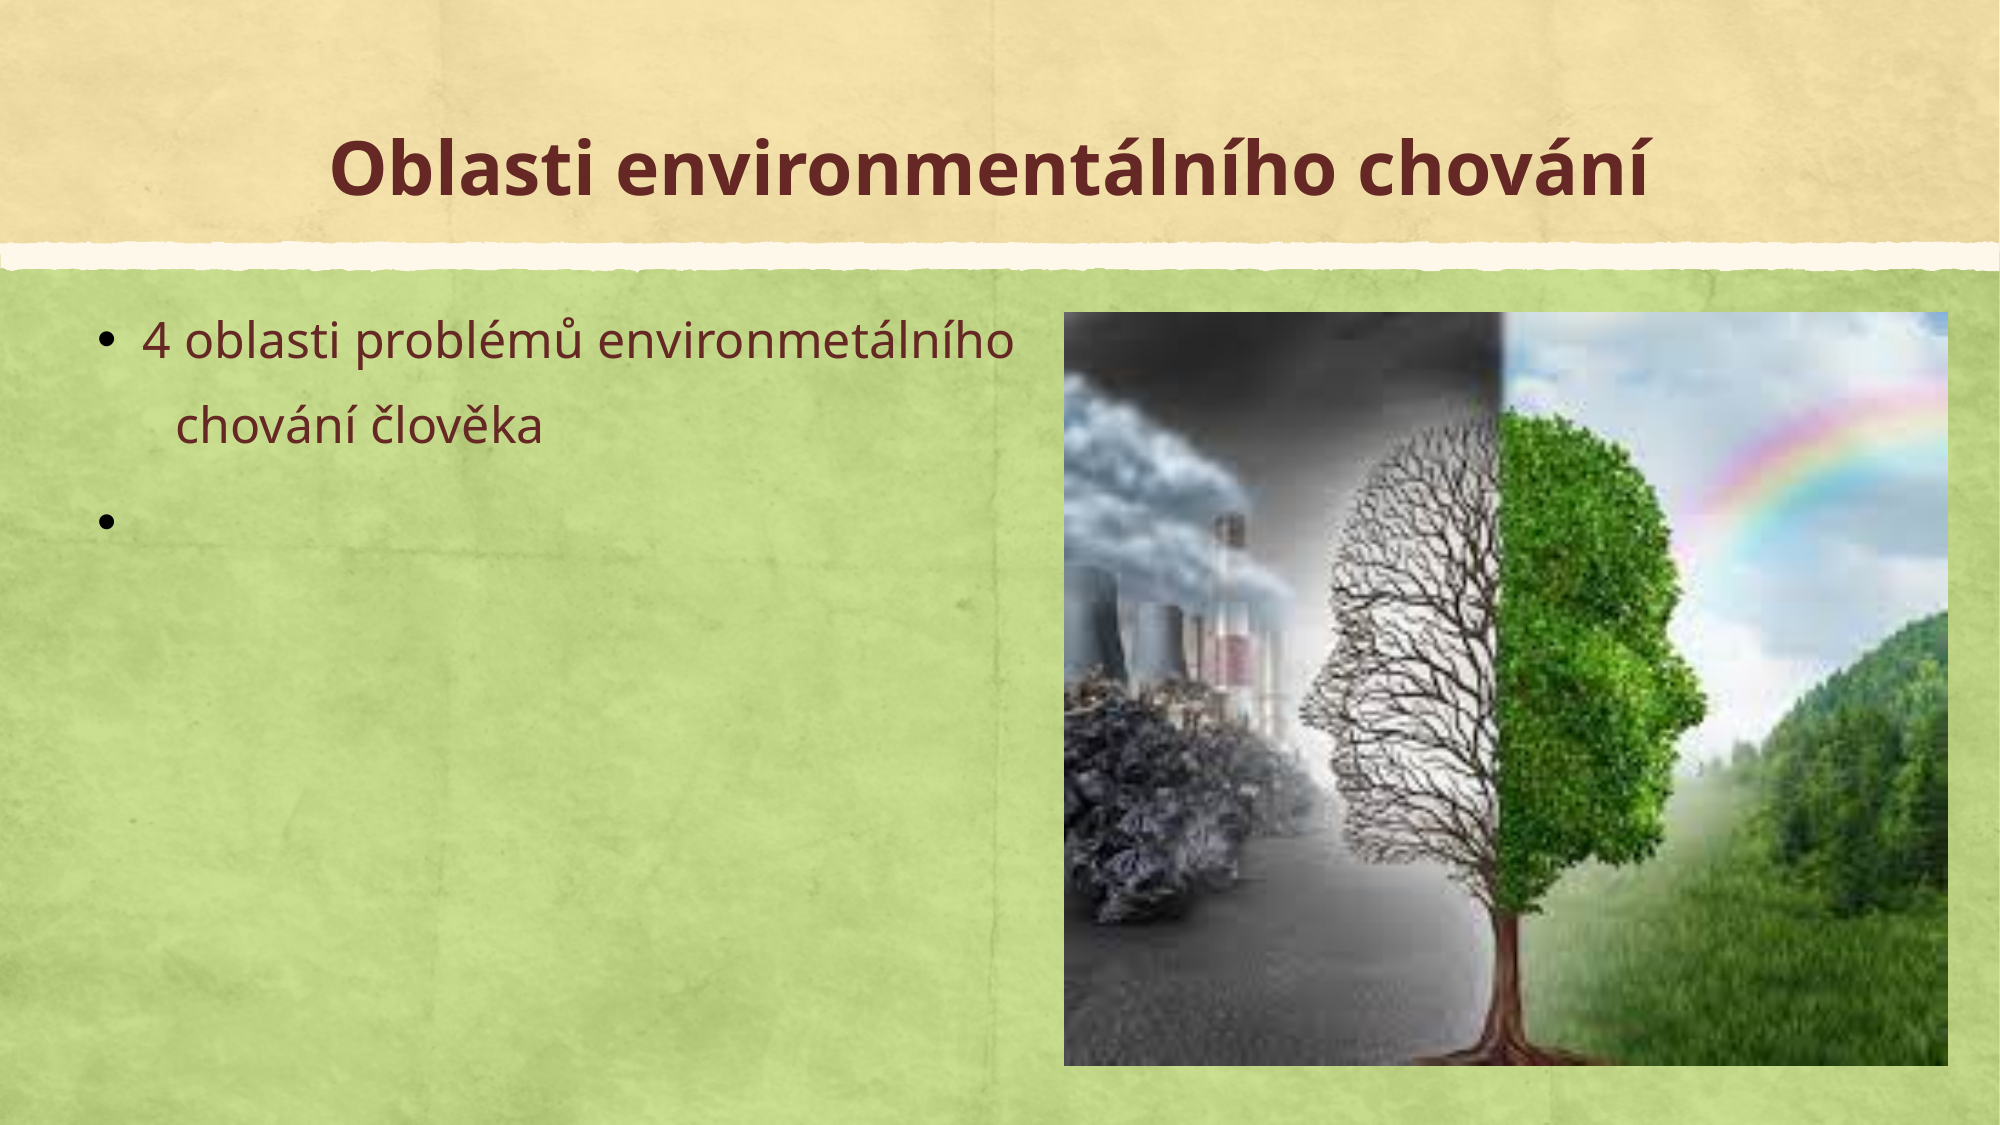

# Oblasti environmentálního chování
4 oblasti problémů environmetálního
 chování člověka